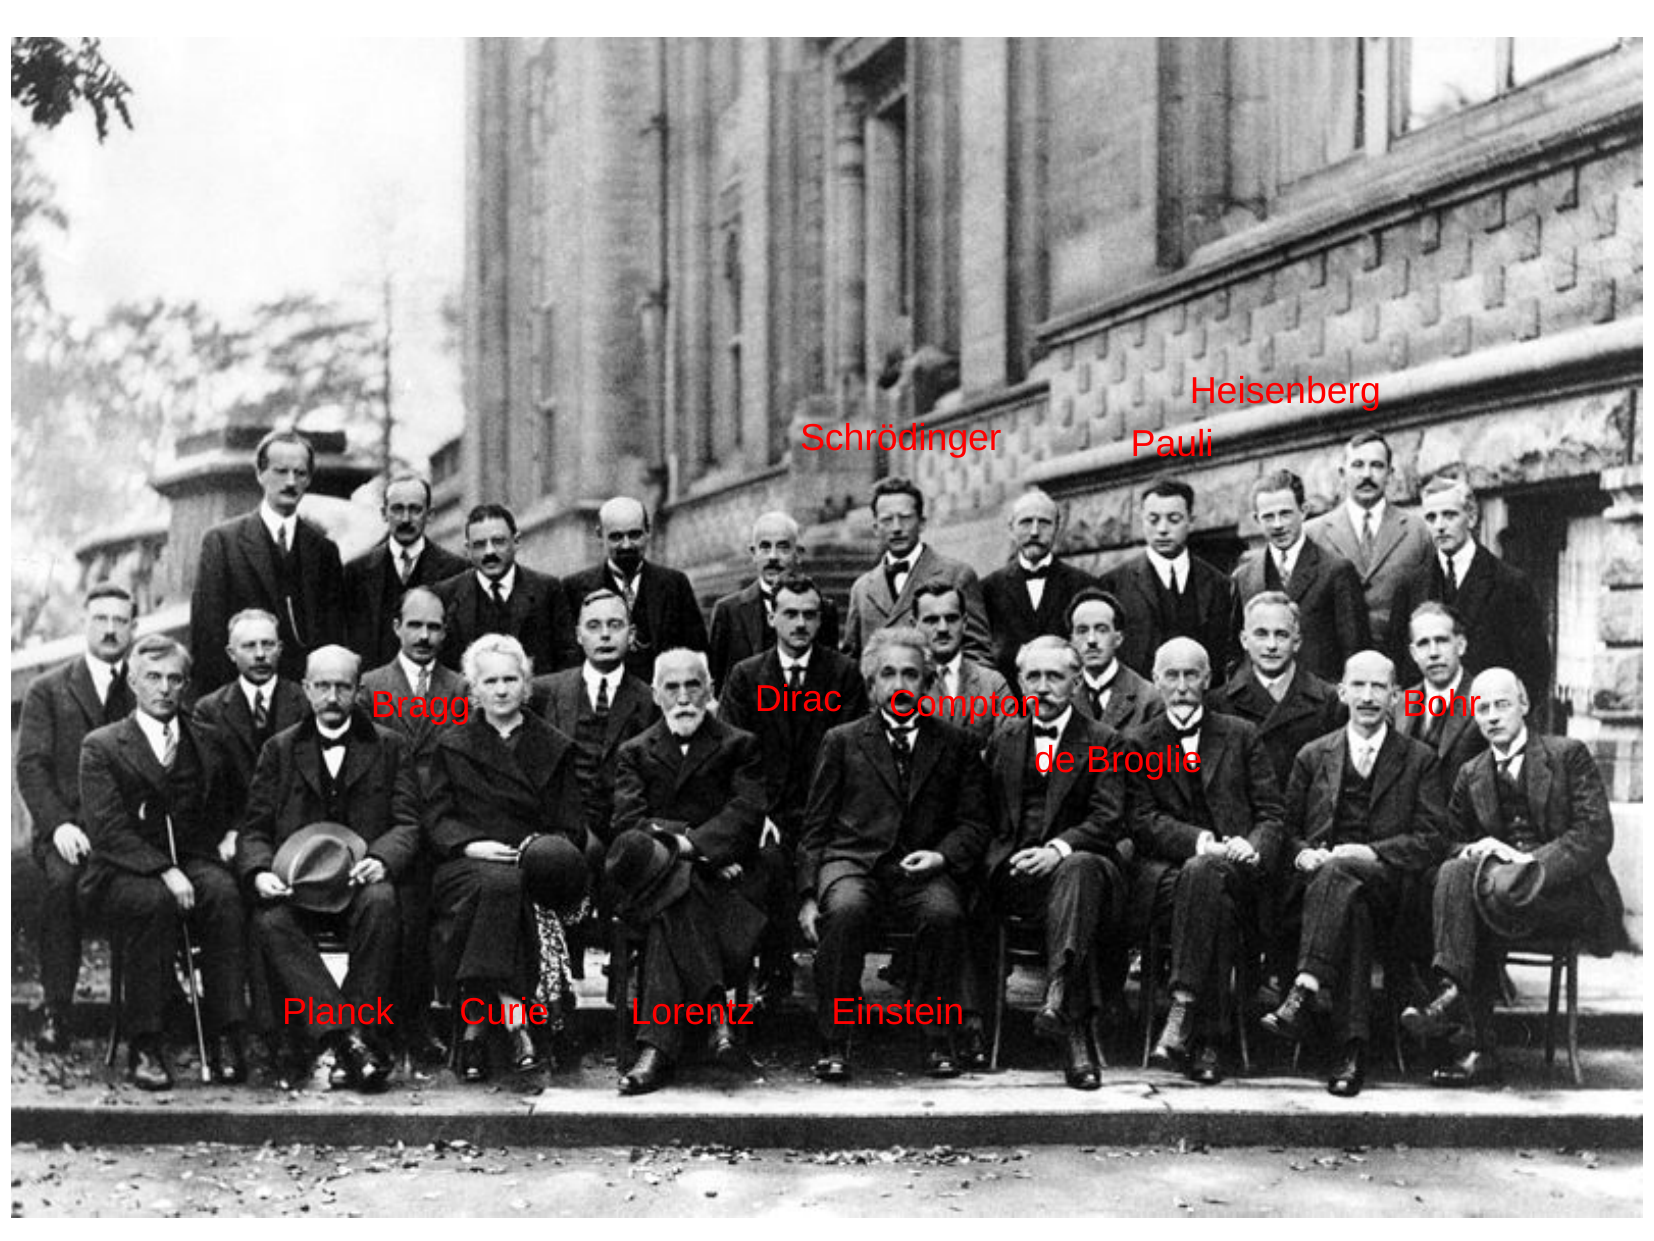

# Solvay Conference 1927
Heisenberg
Schrödinger
Pauli
Dirac
Bohr
Compton
Bragg
de Broglie
Planck
Curie
Lorentz
Einstein
/ Are Raklev / 19.02.13
FYS2140 - Kvantefysikk
8